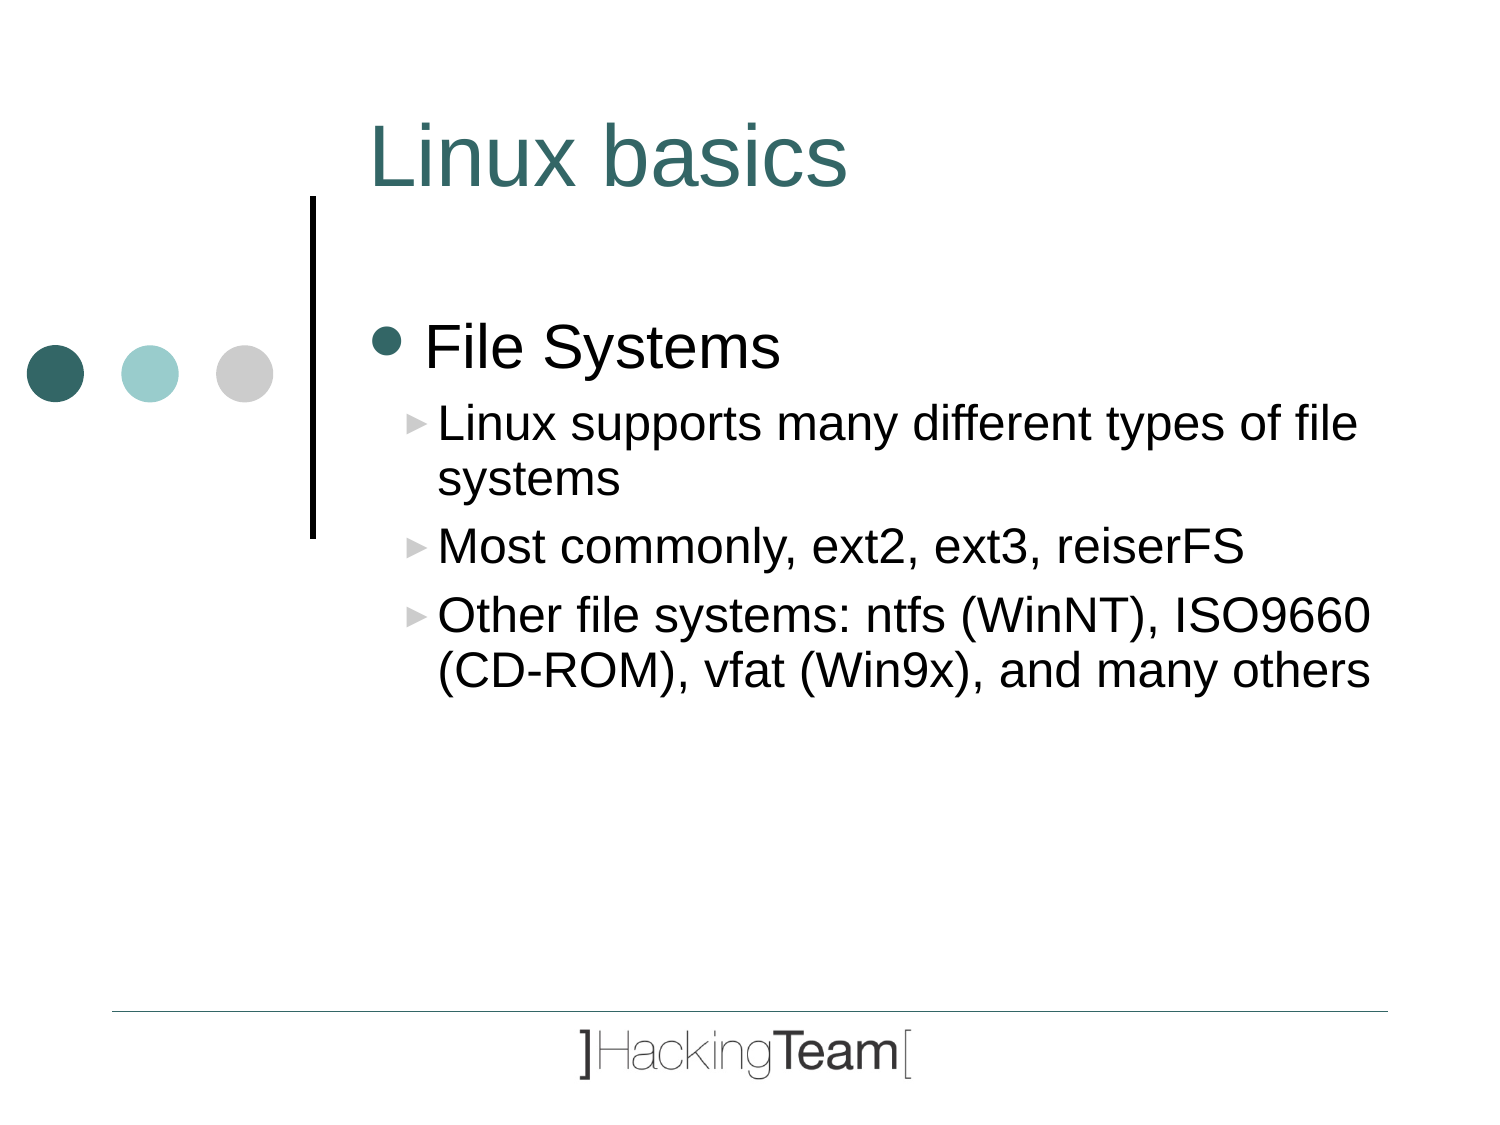

# Linux basics
File Systems
Linux supports many different types of file systems
Most commonly, ext2, ext3, reiserFS
Other file systems: ntfs (WinNT), ISO9660 (CD-ROM), vfat (Win9x), and many others